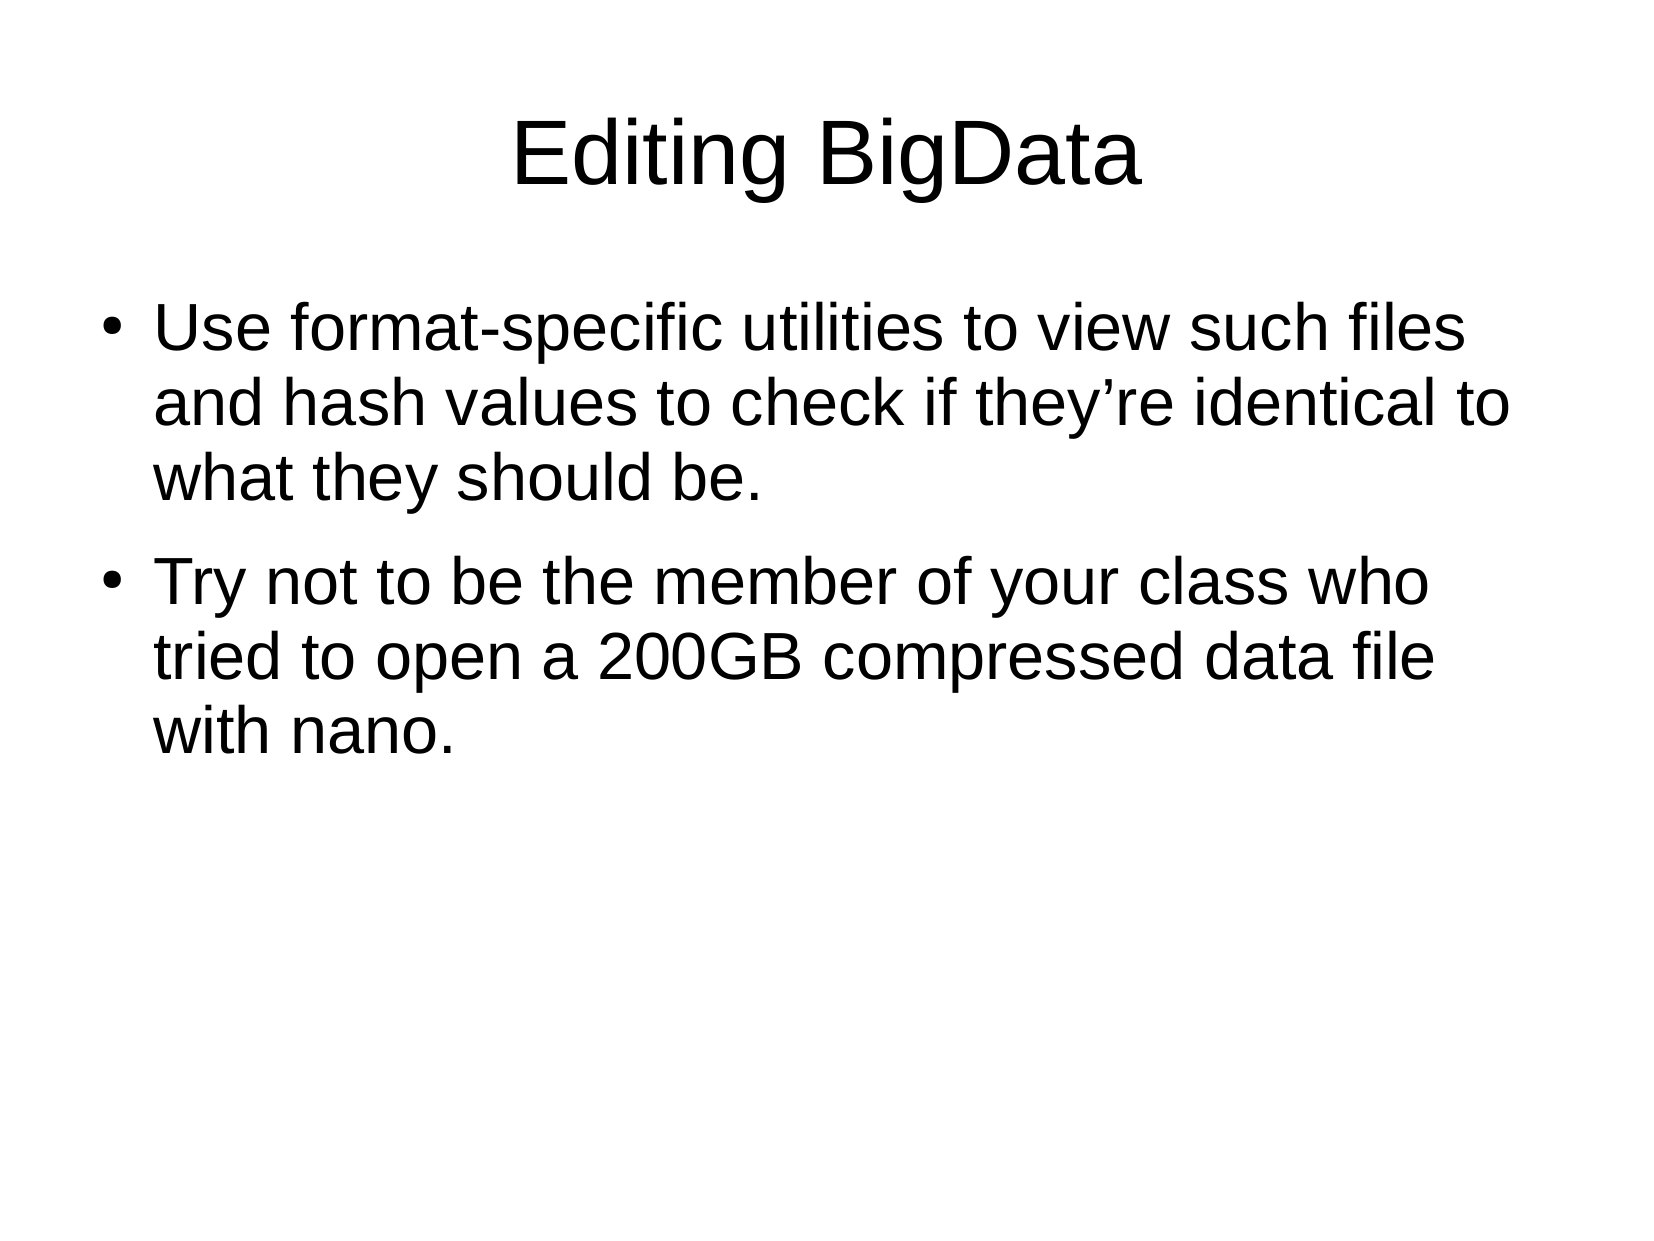

# Editing BigData
Use format-specific utilities to view such files and hash values to check if they’re identical to what they should be.
Try not to be the member of your class who tried to open a 200GB compressed data file with nano.